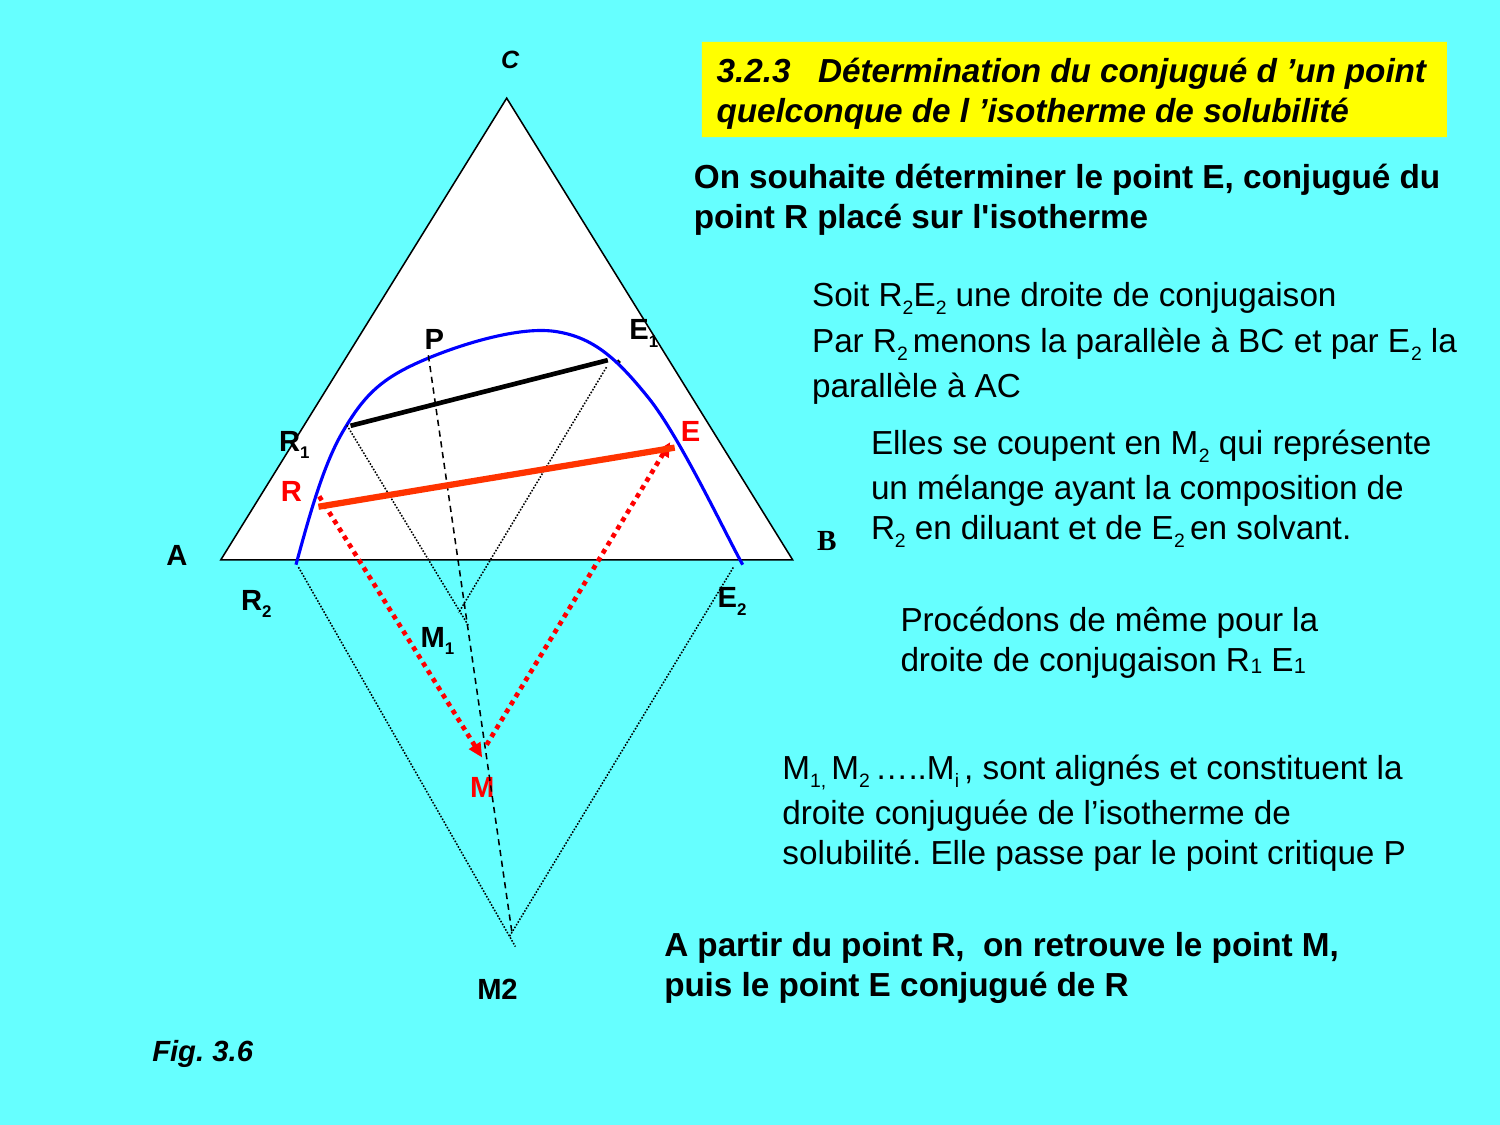

C
P
B
A
3.2.3 Détermination du conjugué d ’un point quelconque de l ’isotherme de solubilité
On souhaite déterminer le point E, conjugué du point R placé sur l'isotherme
Soit R2E2 une droite de conjugaison
Par R2 menons la parallèle à BC et par E2 la parallèle à AC
E1
R1
M1
E
Elles se coupent en M2 qui représente un mélange ayant la composition de R2 en diluant et de E2 en solvant.
R
E2
R2
Procédons de même pour la droite de conjugaison R1 E1
M1, M2 …..Mi , sont alignés et constituent la droite conjuguée de l’isotherme de solubilité. Elle passe par le point critique P
M
A partir du point R, on retrouve le point M, puis le point E conjugué de R
M2
Fig. 3.6